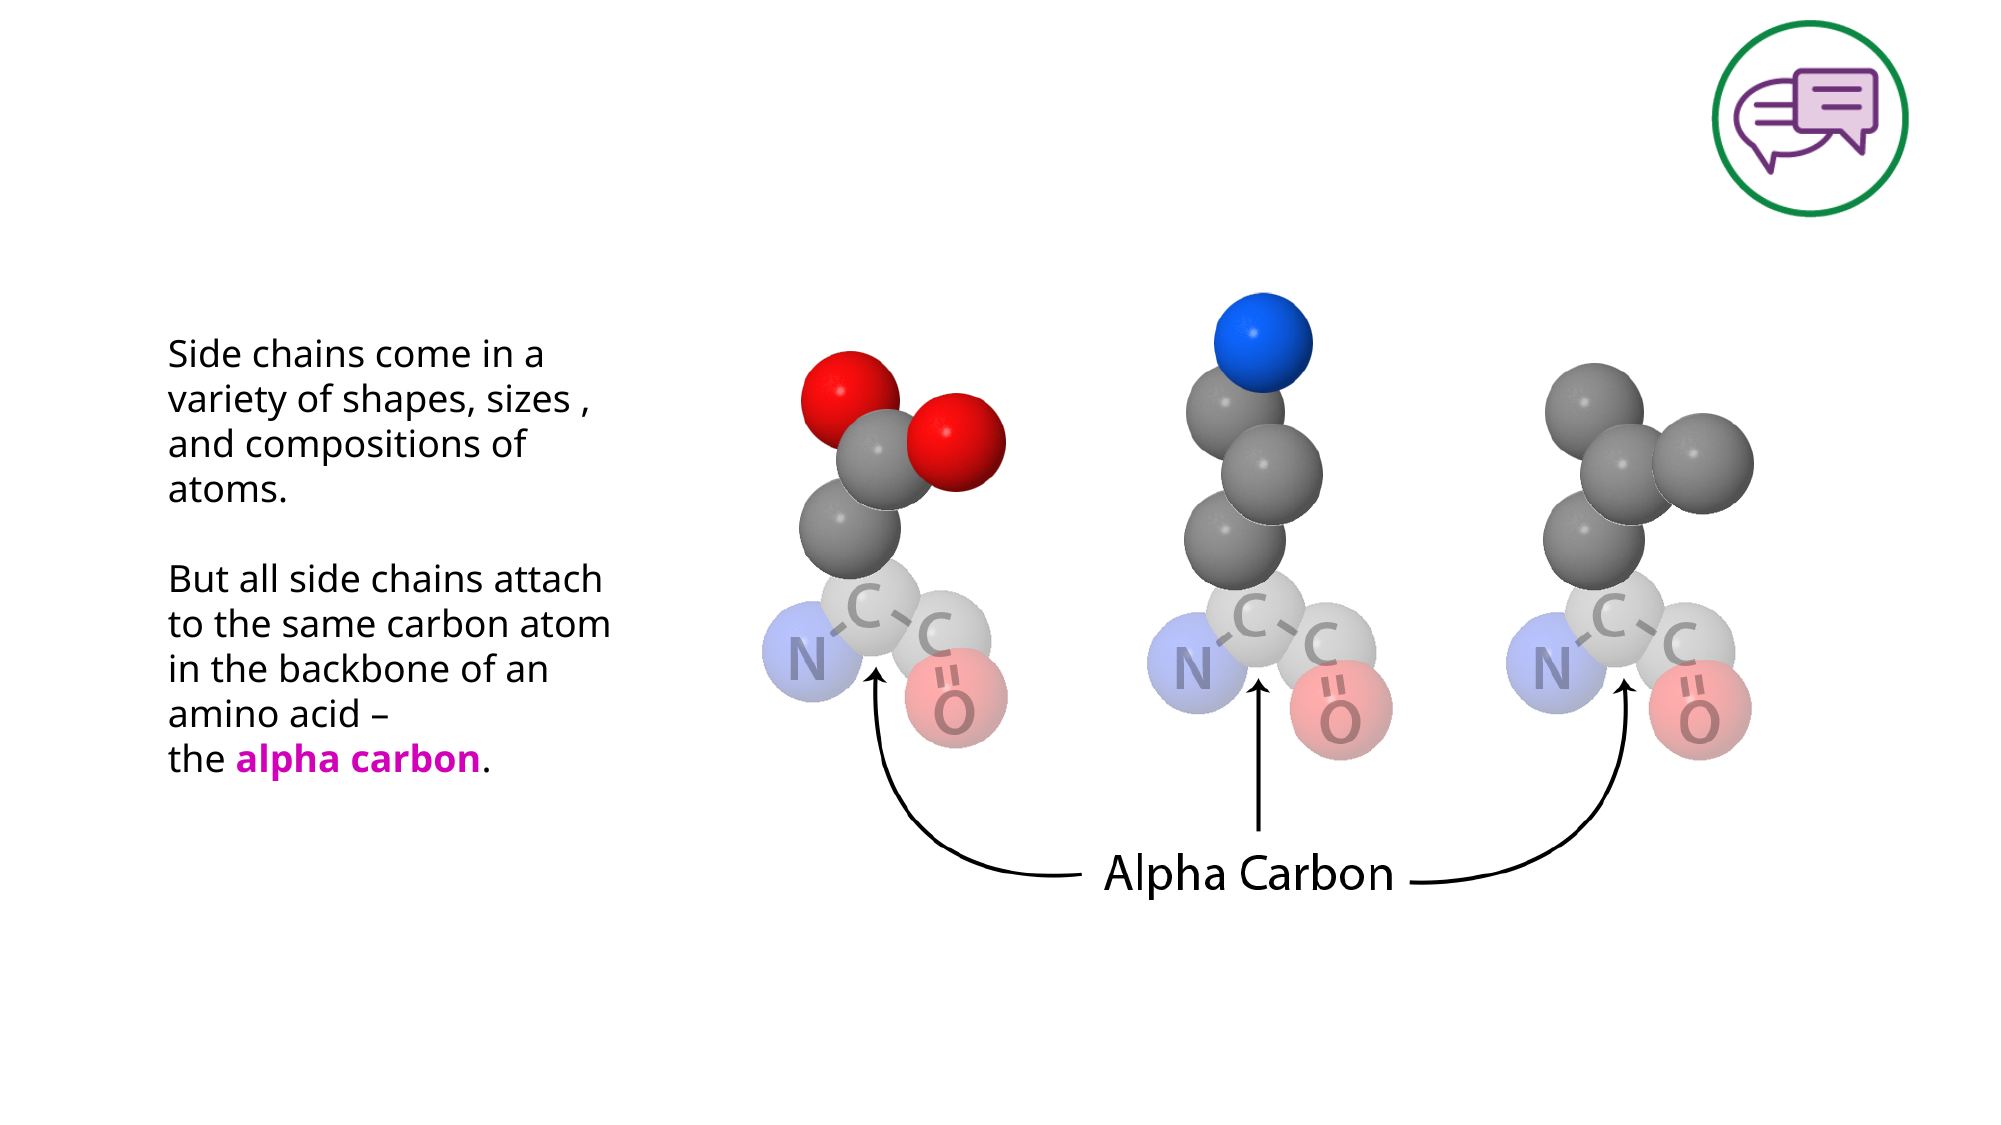

Side Chains Attach to Alpha Carbons
Side chains come in a variety of shapes, sizes , and compositions of atoms.
But all side chains attach to the same carbon atom in the backbone of an amino acid –
the alpha carbon.